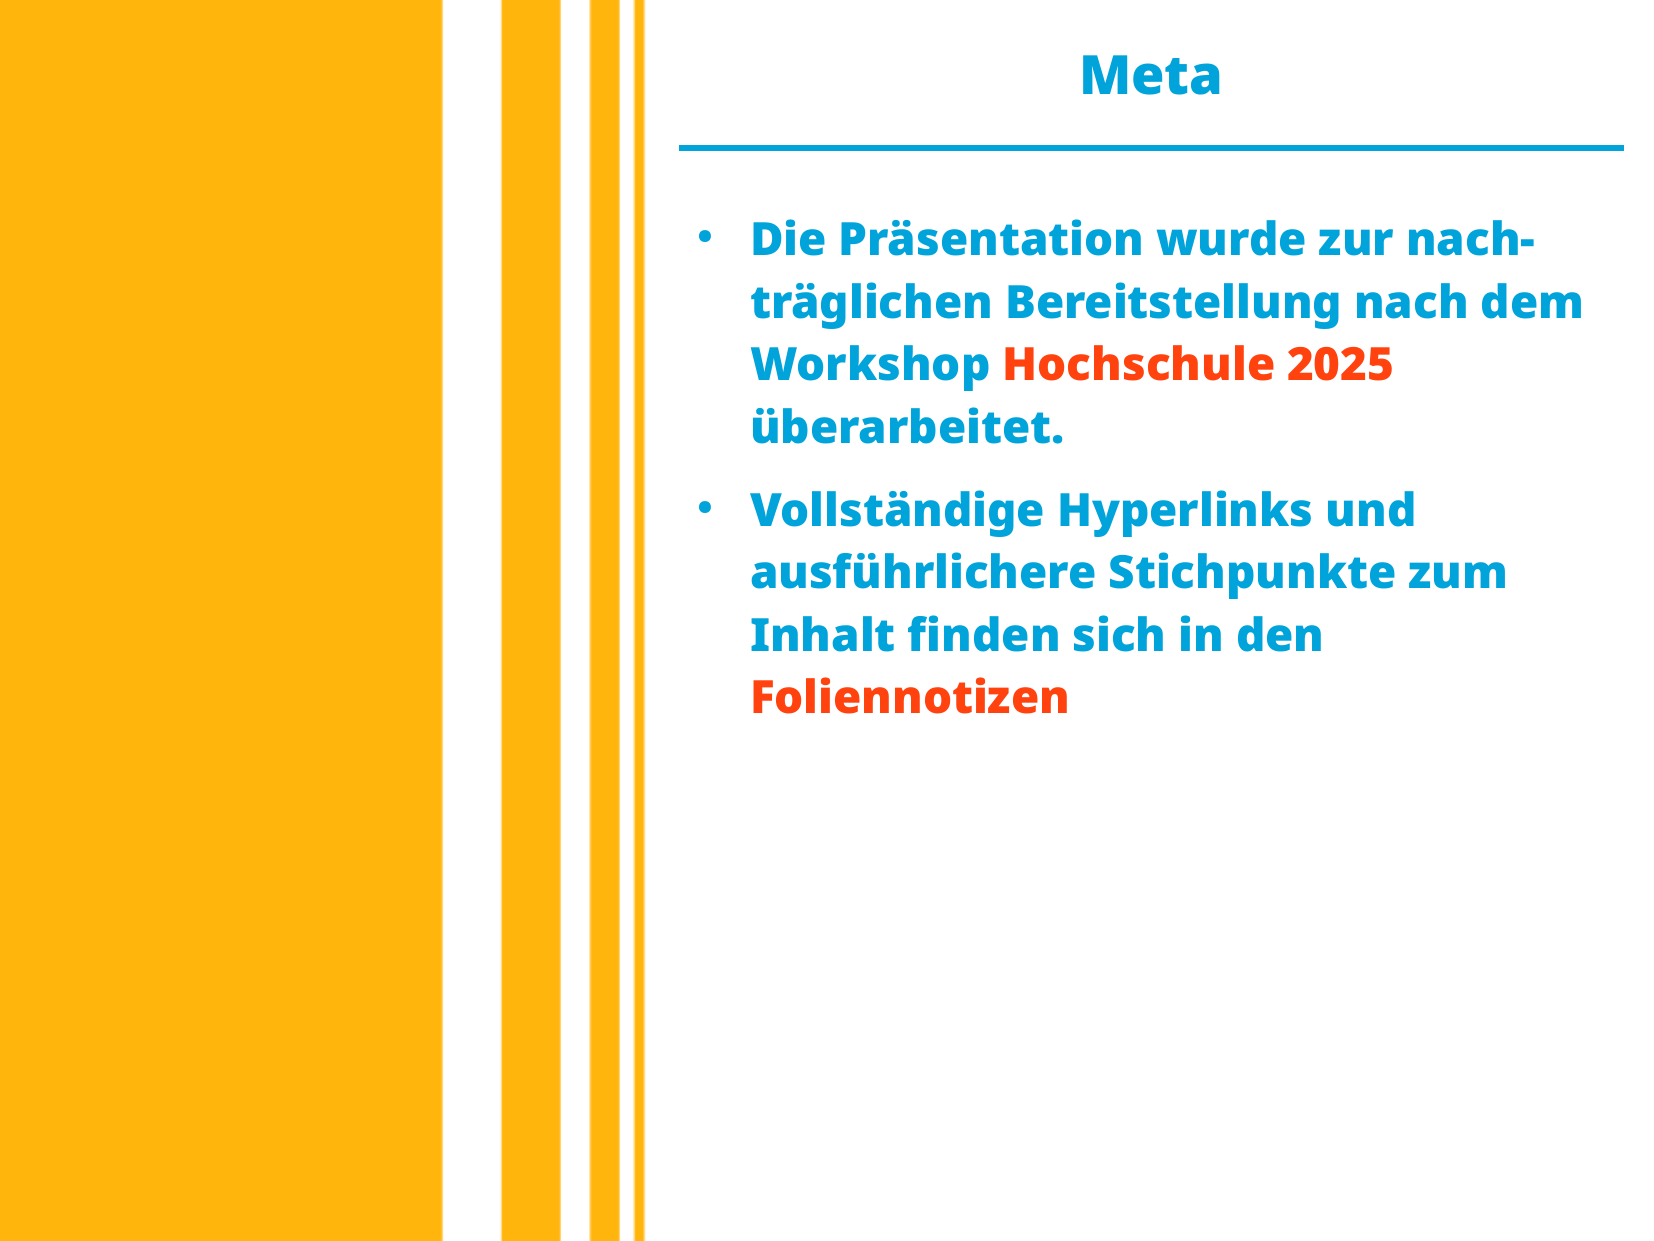

Meta
# Die Präsentation wurde zur nach-träglichen Bereitstellung nach dem Workshop Hochschule 2025 überarbeitet.
Vollständige Hyperlinks und ausführlichere Stichpunkte zum Inhalt finden sich in den Foliennotizen